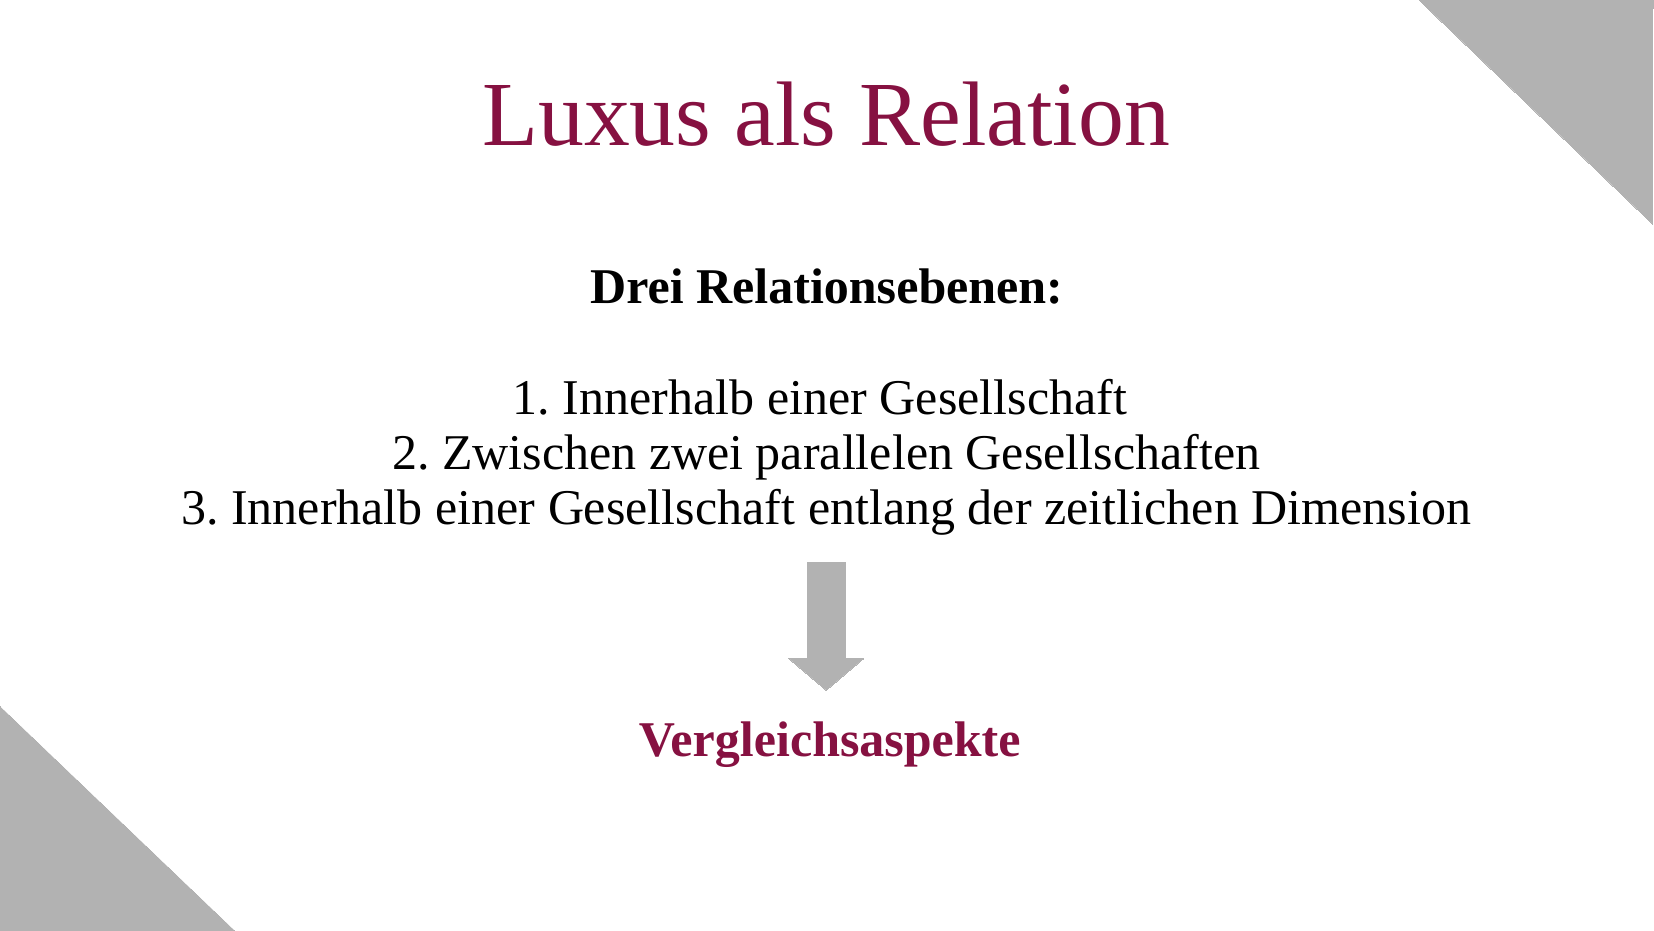

# Luxus als Relation
Drei Relationsebenen:
1. Innerhalb einer Gesellschaft
2. Zwischen zwei parallelen Gesellschaften
3. Innerhalb einer Gesellschaft entlang der zeitlichen Dimension
Vergleichsaspekte